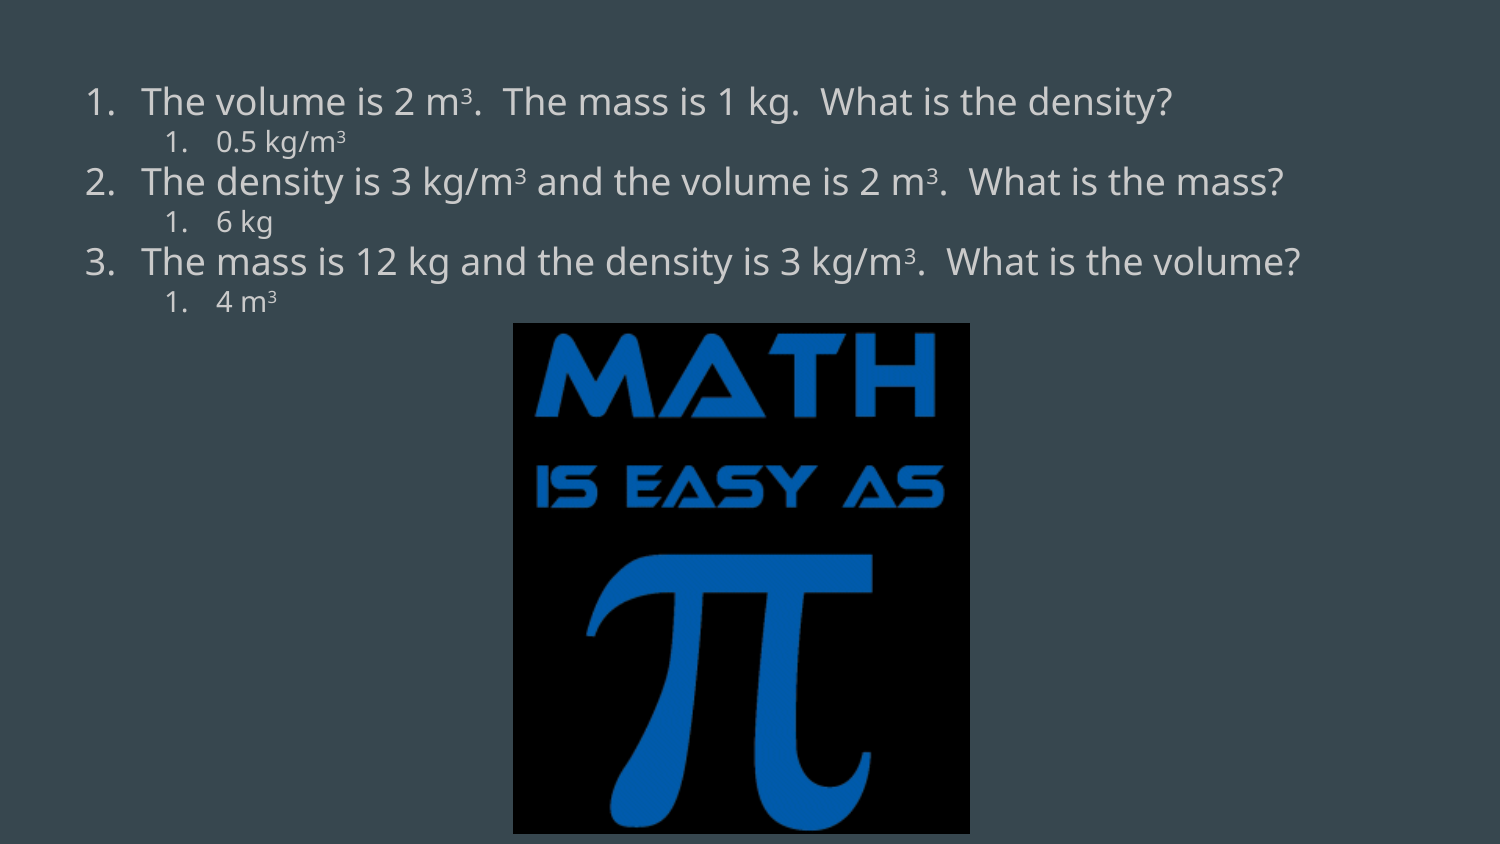

# The volume is 2 m3. The mass is 1 kg. What is the density?
0.5 kg/m3
The density is 3 kg/m3 and the volume is 2 m3. What is the mass?
6 kg
The mass is 12 kg and the density is 3 kg/m3. What is the volume?
4 m3